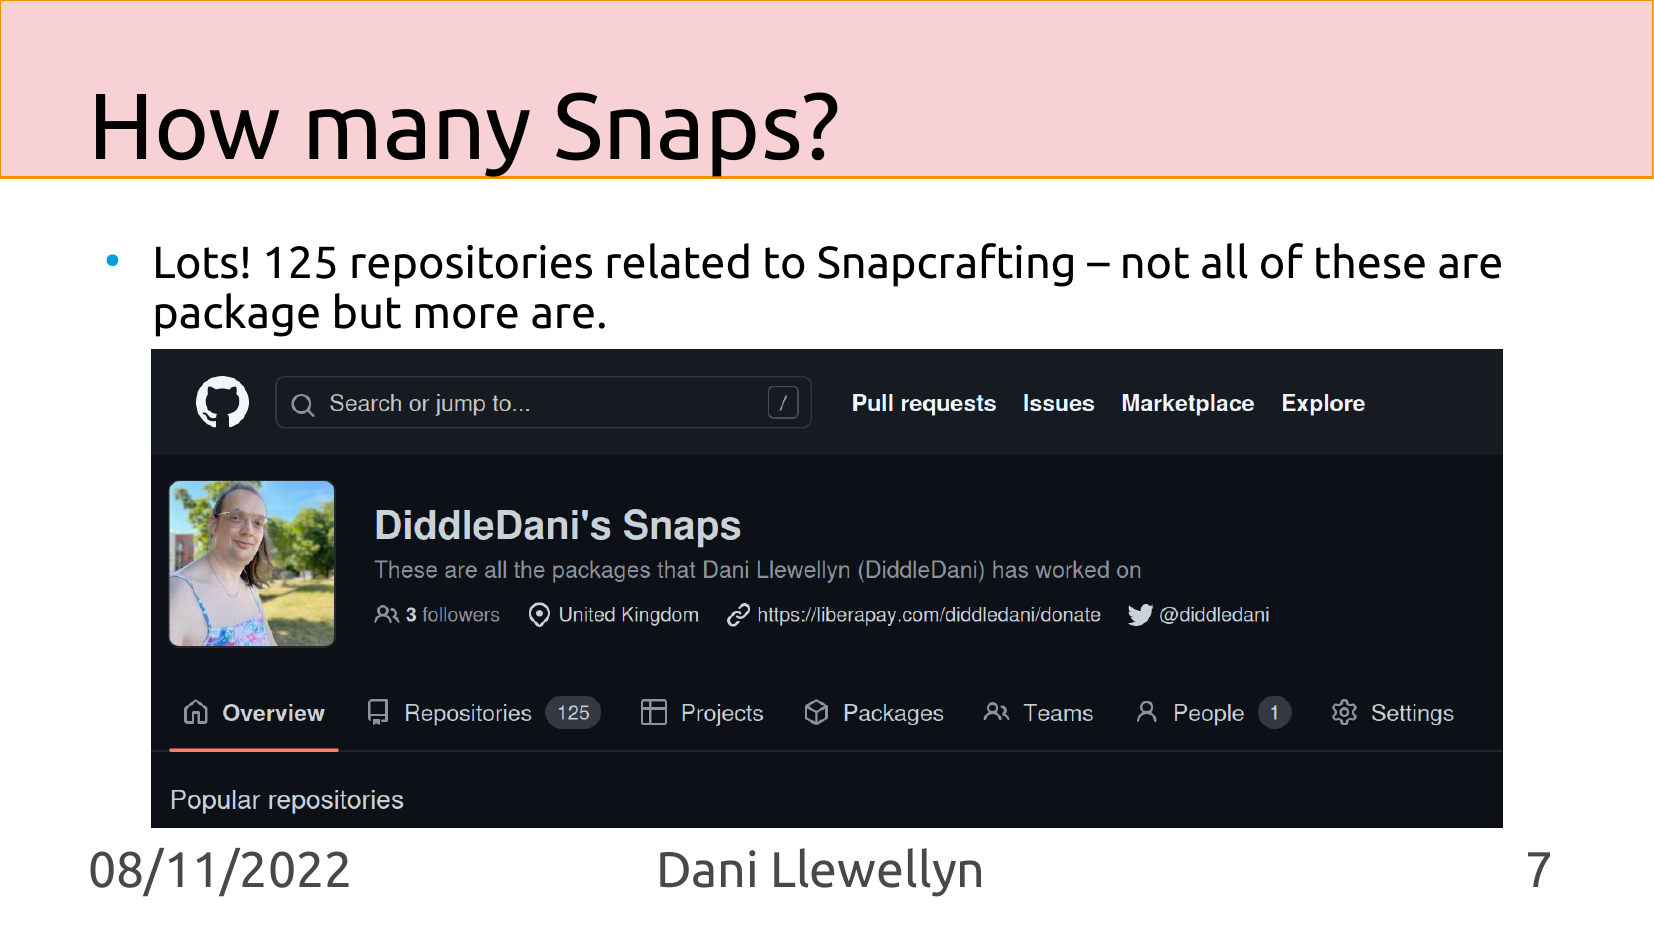

# How many Snaps?
Lots! 125 repositories related to Snapcrafting – not all of these are package but more are.
08/11/2022
Dani Llewellyn
7